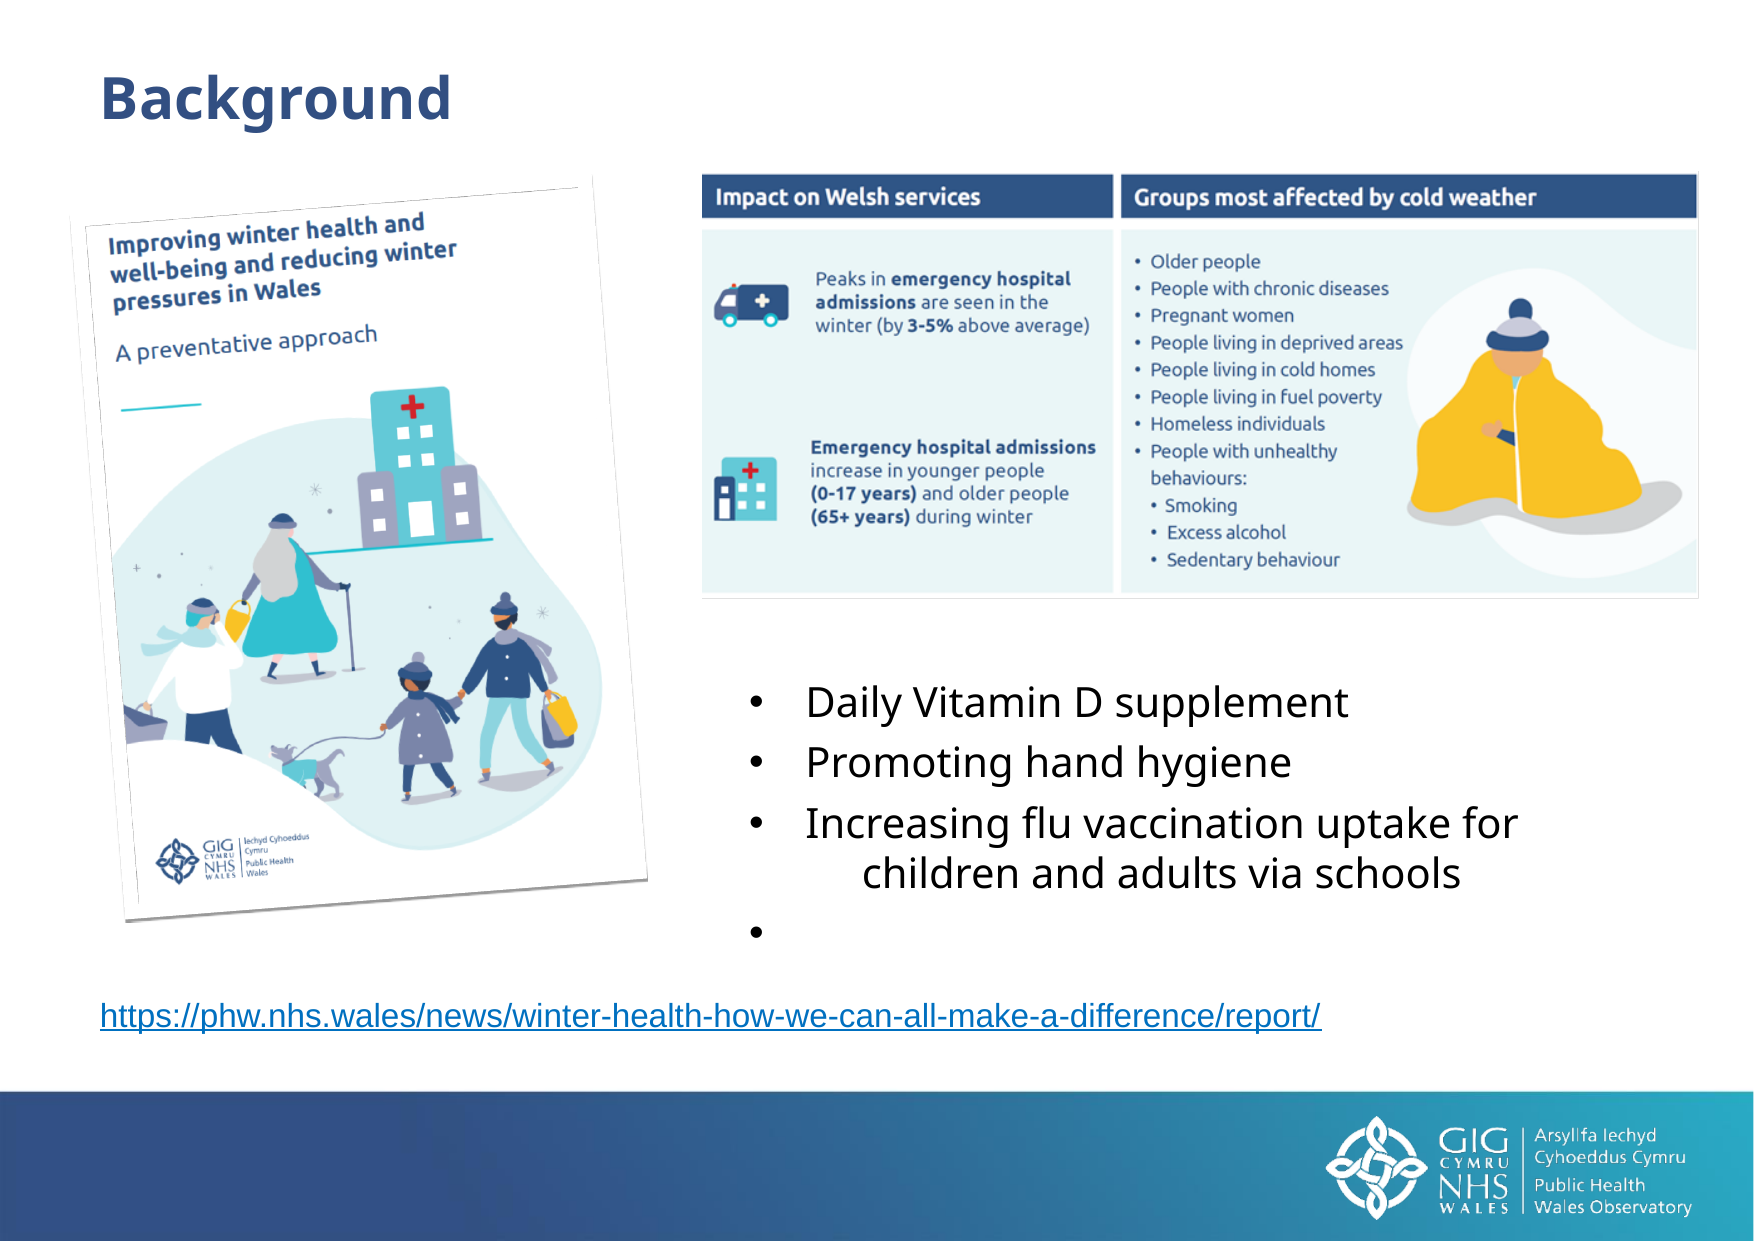

Background
Daily Vitamin D supplement
Promoting hand hygiene
Increasing flu vaccination uptake for children and adults via schools
https://phw.nhs.wales/news/winter-health-how-we-can-all-make-a-difference/report/